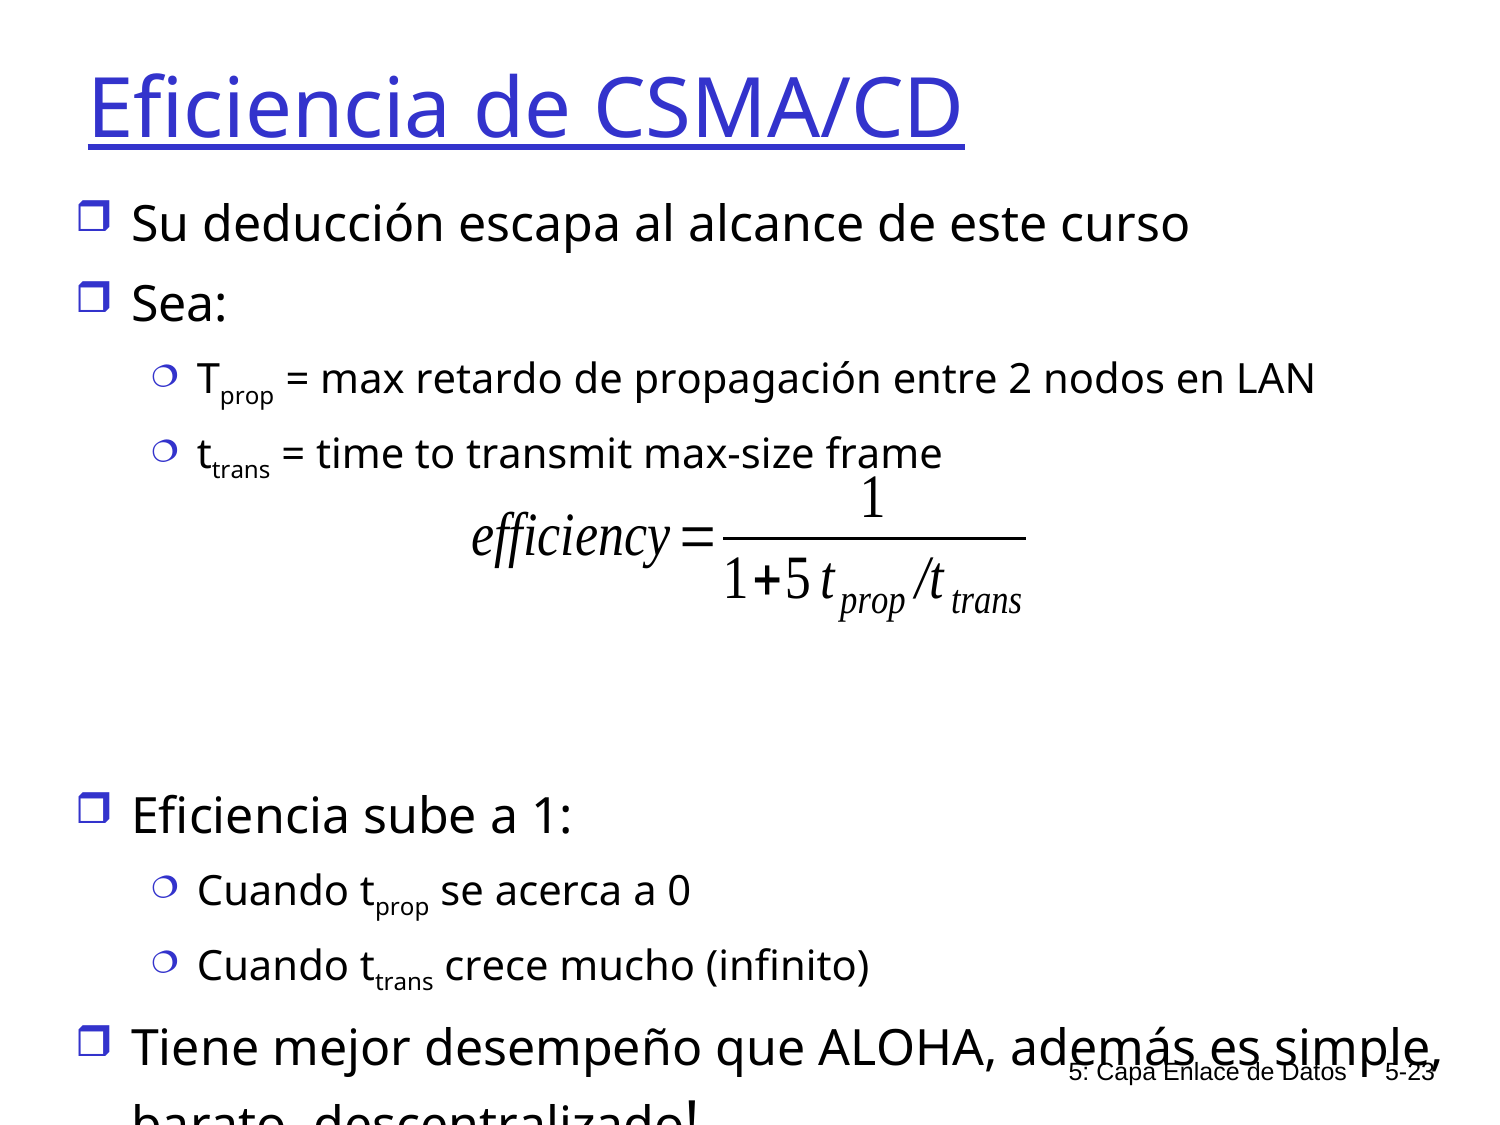

# Eficiencia de CSMA/CD
Su deducción escapa al alcance de este curso
Sea:
Tprop = max retardo de propagación entre 2 nodos en LAN
ttrans = time to transmit max-size frame
Eficiencia sube a 1:
Cuando tprop se acerca a 0
Cuando ttrans crece mucho (infinito)
Tiene mejor desempeño que ALOHA, además es simple, barato, descentralizado!
23